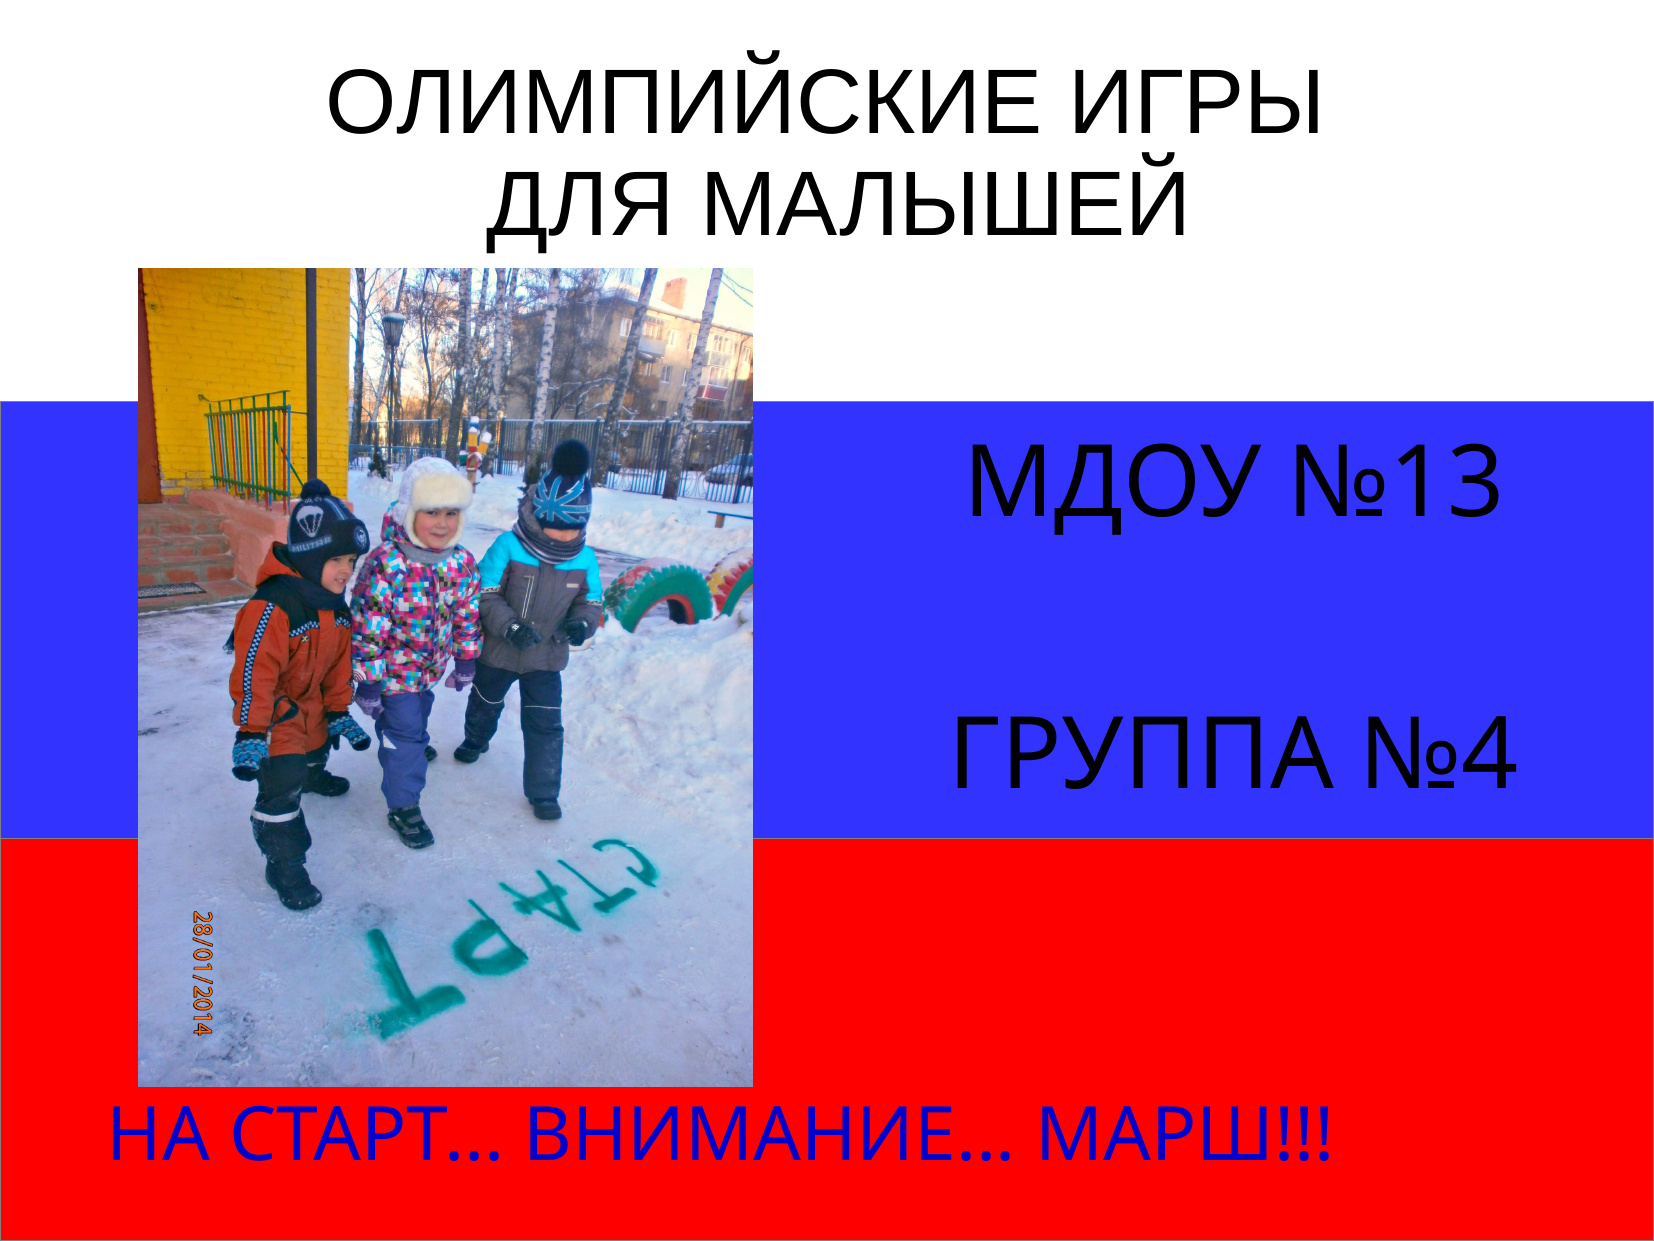

# ОЛИМПИЙСКИЕ ИГРЫ ДЛЯ МАЛЫШЕЙ
МДОУ №13
ГРУППА №4
 НА СТАРТ... ВНИМАНИЕ... МАРШ!!!